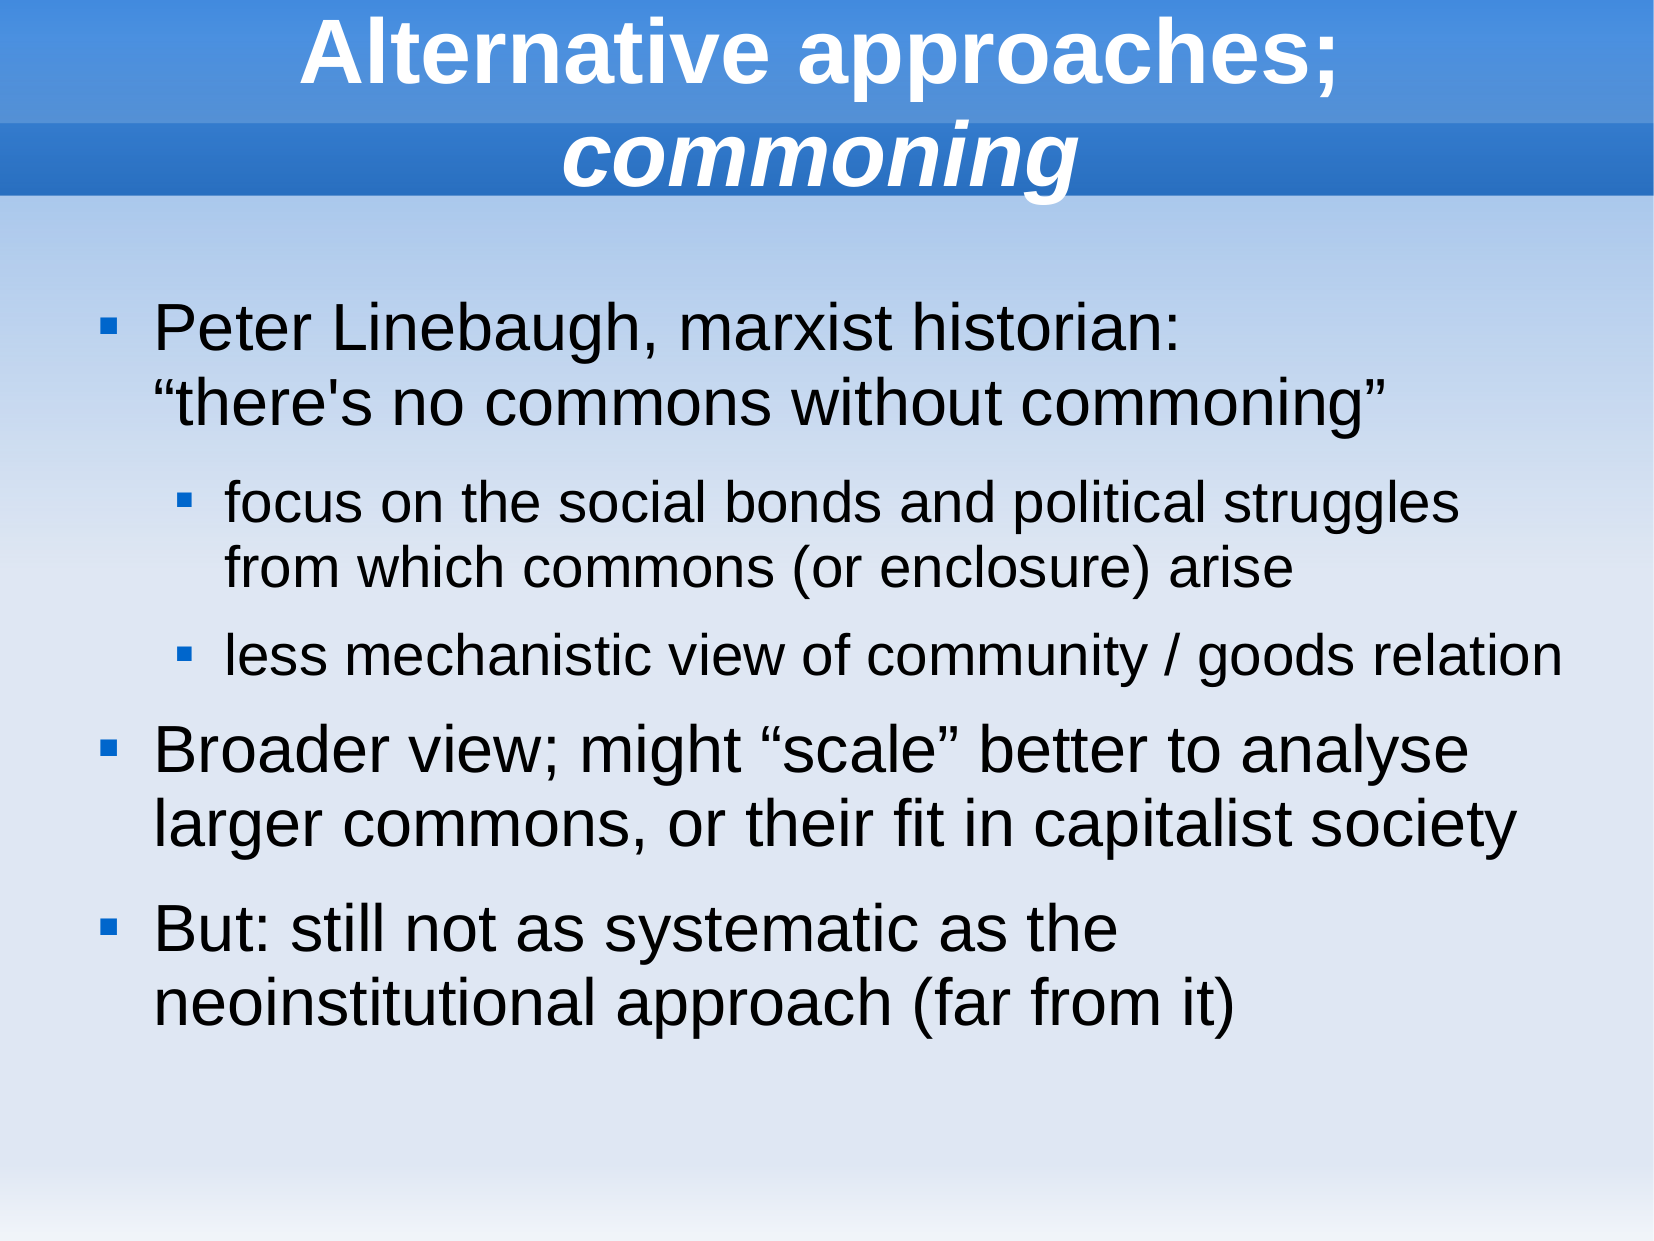

# Alternative approaches; commoning
Peter Linebaugh, marxist historian:
“there's no commons without commoning”
focus on the social bonds and political struggles from which commons (or enclosure) arise
less mechanistic view of community / goods relation
Broader view; might “scale” better to analyse larger commons, or their fit in capitalist society
But: still not as systematic as the neoinstitutional approach (far from it)